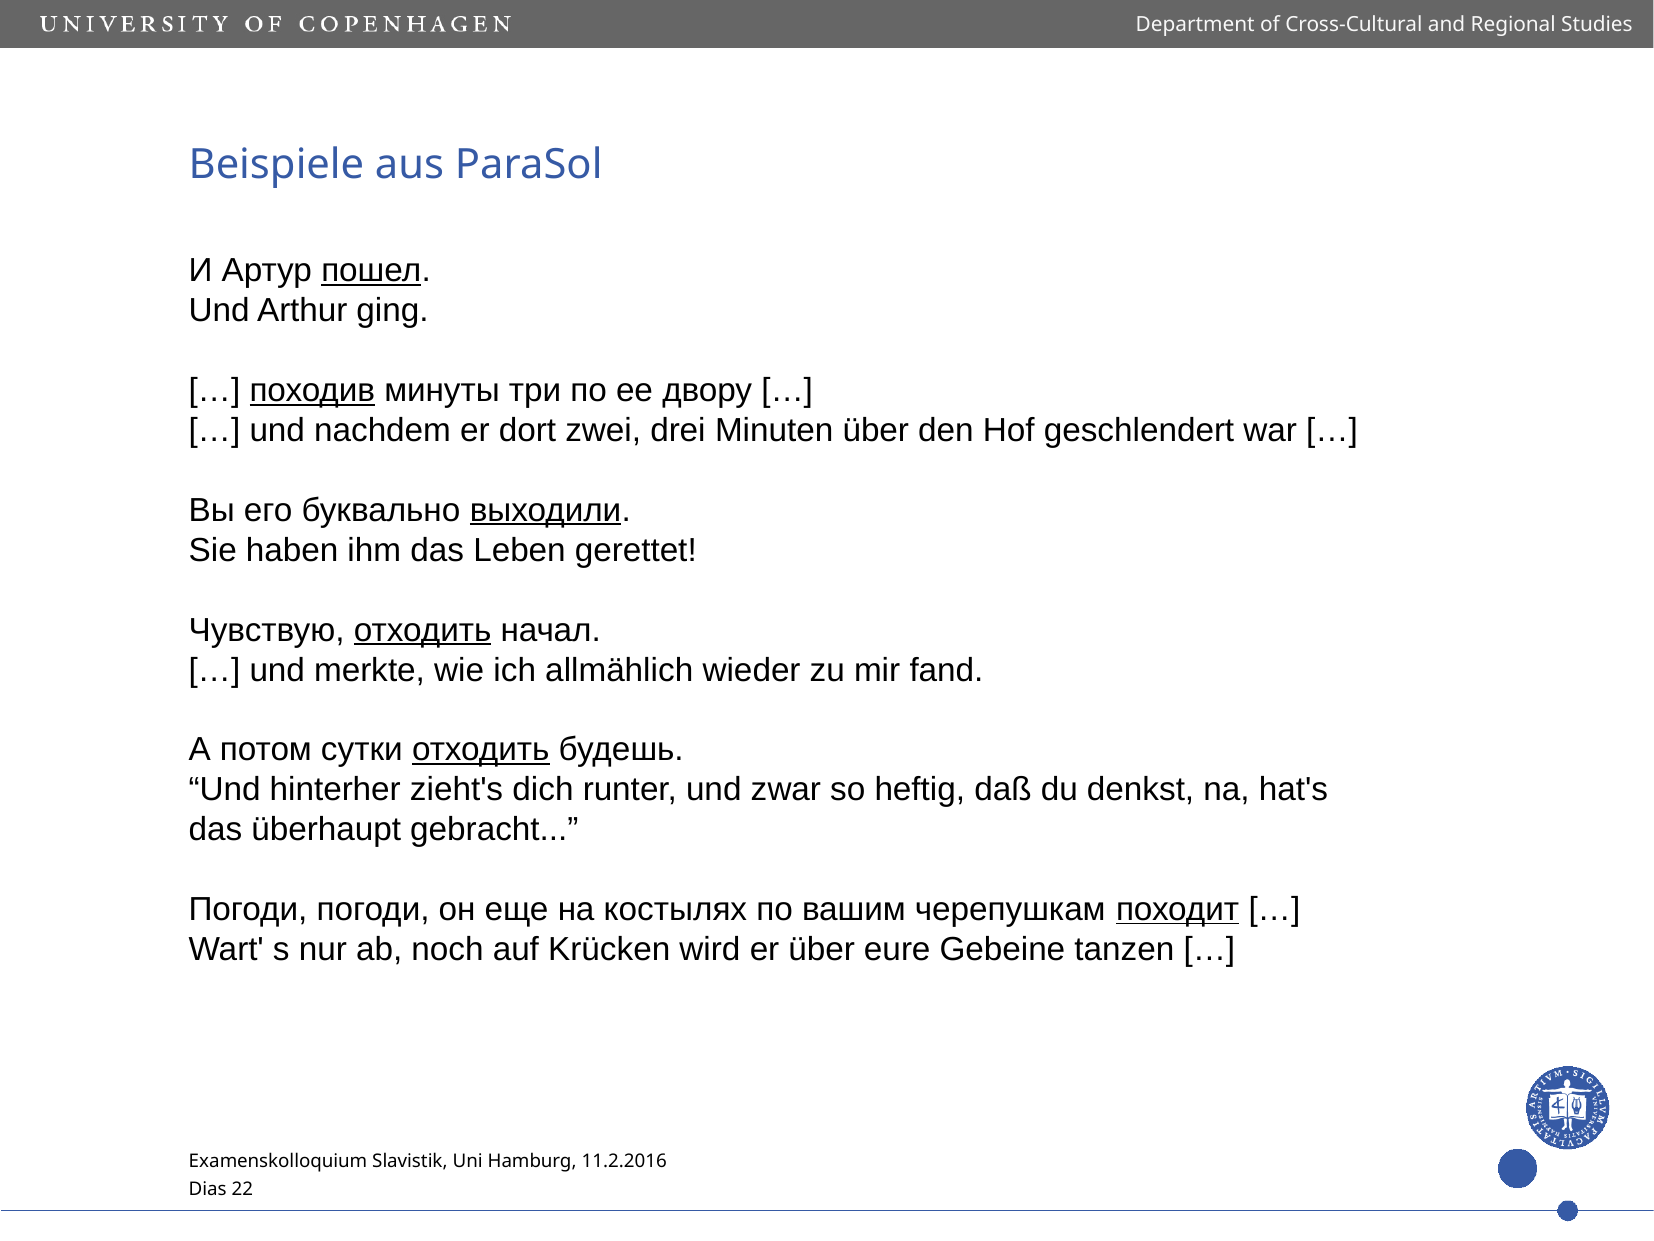

Department of Cross-Cultural and Regional Studies
# Beispiele aus ParaSol
И Артур пошел.
Und Arthur ging.
[…] походив минуты три по ее двору […]
[…] und nachdem er dort zwei, drei Minuten über den Hof geschlendert war […]
Вы его буквально выходили.
Sie haben ihm das Leben gerettet!
Чувствую, отходить начал.
[…] und merkte, wie ich allmählich wieder zu mir fand.
А потом сутки отходить будешь.
“Und hinterher zieht's dich runter, und zwar so heftig, daß du denkst, na, hat's das überhaupt gebracht...”
Погоди, погоди, он еще на костылях по вашим черепушкам походит […]
Wart' s nur ab, noch auf Krücken wird er über eure Gebeine tanzen […]
Examenskolloquium Slavistik, Uni Hamburg, 11.2.2016
Dias